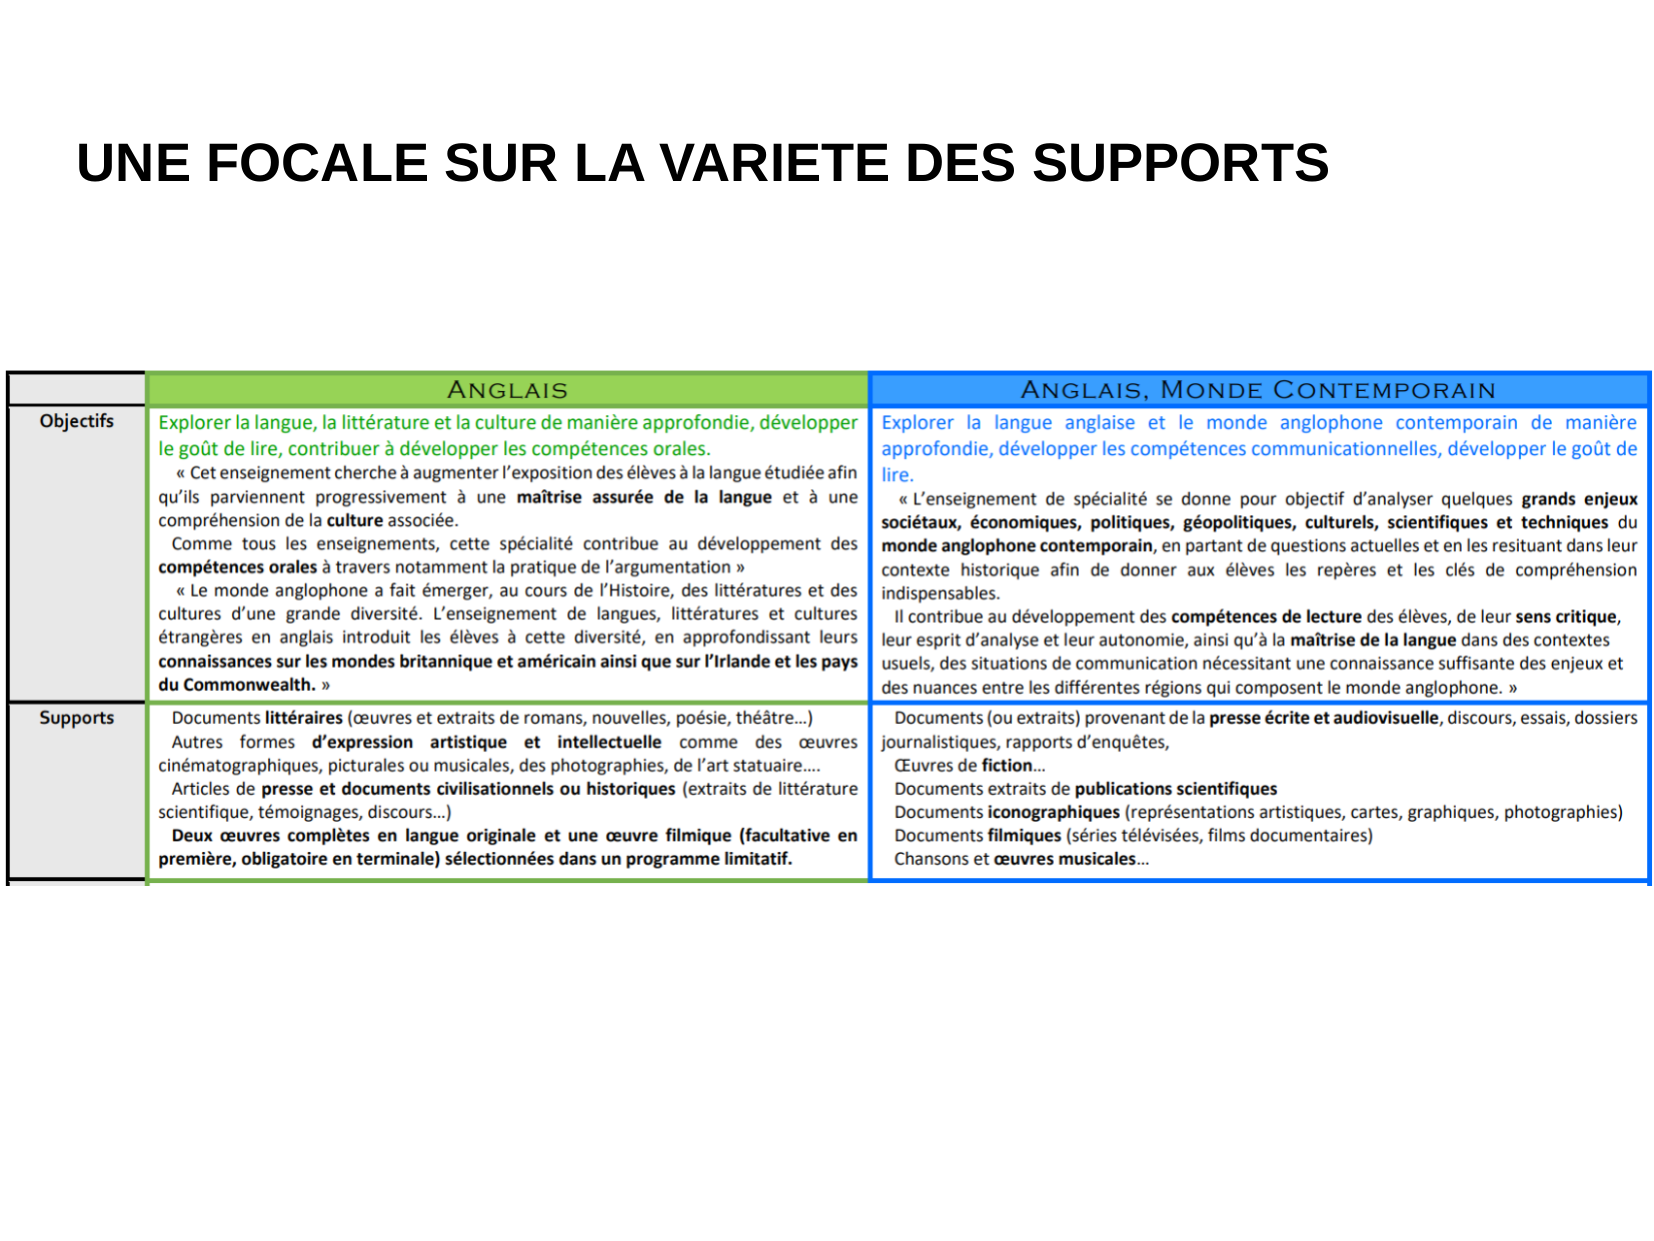

# UNE FOCALE SUR LA VARIETE DES SUPPORTS